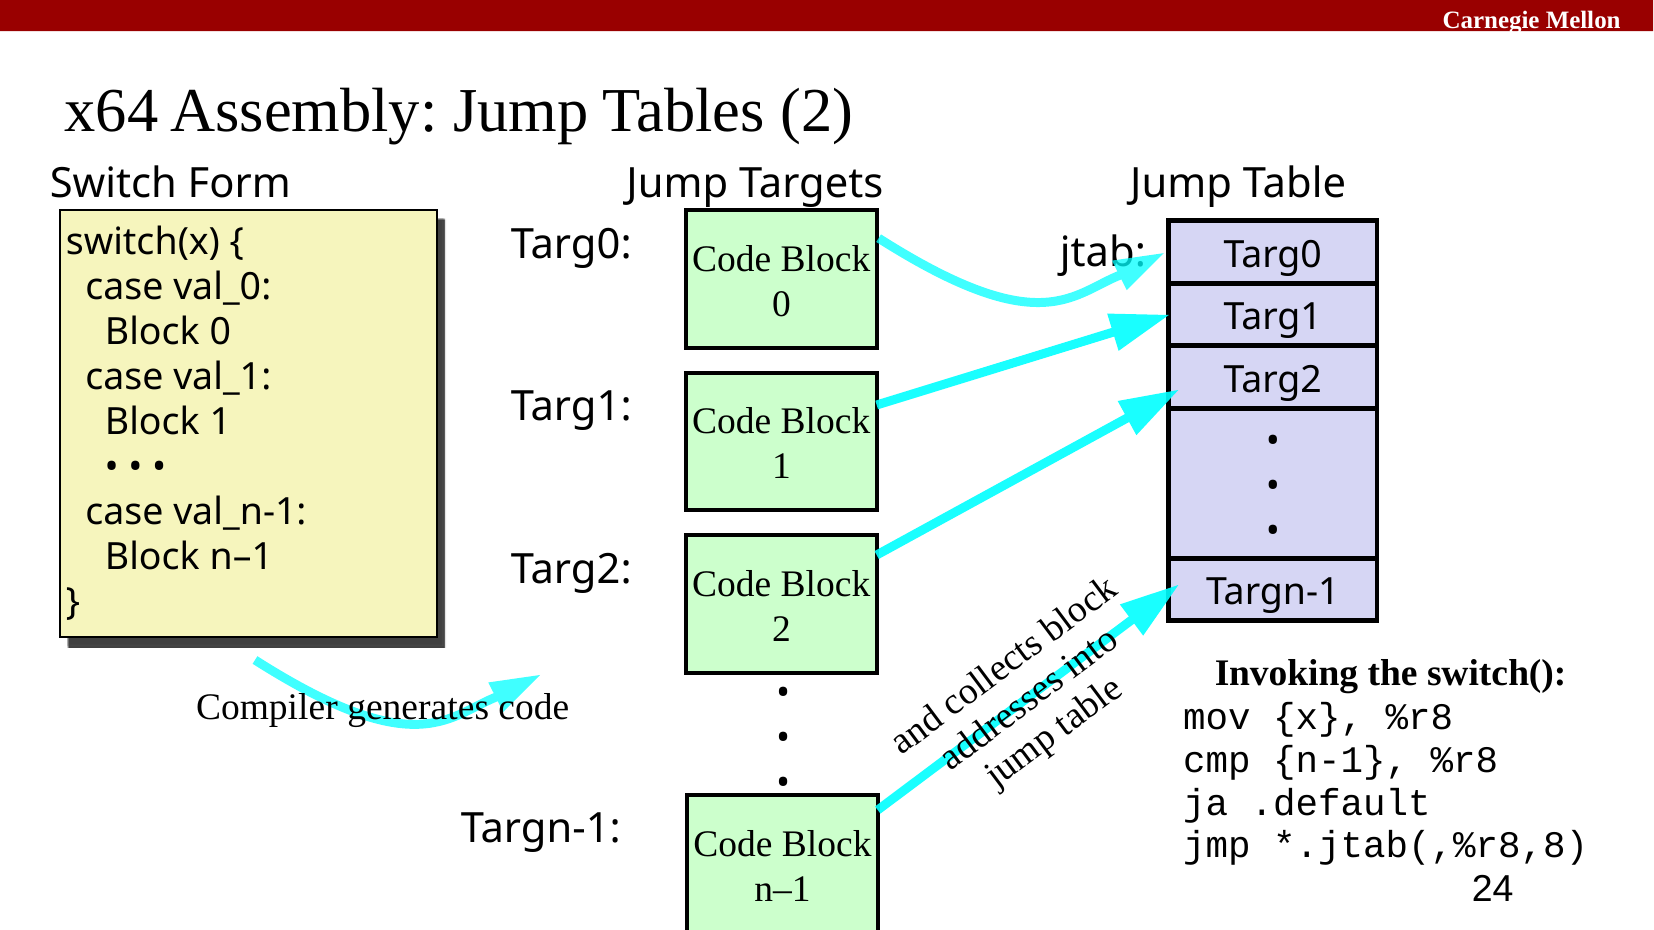

# x64 Assembly: Jump Tables (2)
Switch Form
Jump Targets
Jump Table
switch(x) {
 case val_0:
 Block 0
 case val_1:
 Block 1
 • • •
 case val_n-1:
 Block n–1
}
Targ0:
Code Block
0
jtab:
Targ0
Targ1
Targ2
Targ1:
Code Block
1
•
•
•
Targ2:
Code Block
2
Targn-1
and collects block
addresses into
jump table
Invoking the switch():
Compiler generates code
mov {x}, %r8
cmp {n-1}, %r8
ja .default
jmp *.jtab(,%r8,8)
•
•
•
Targn-1:
Code Block
n–1